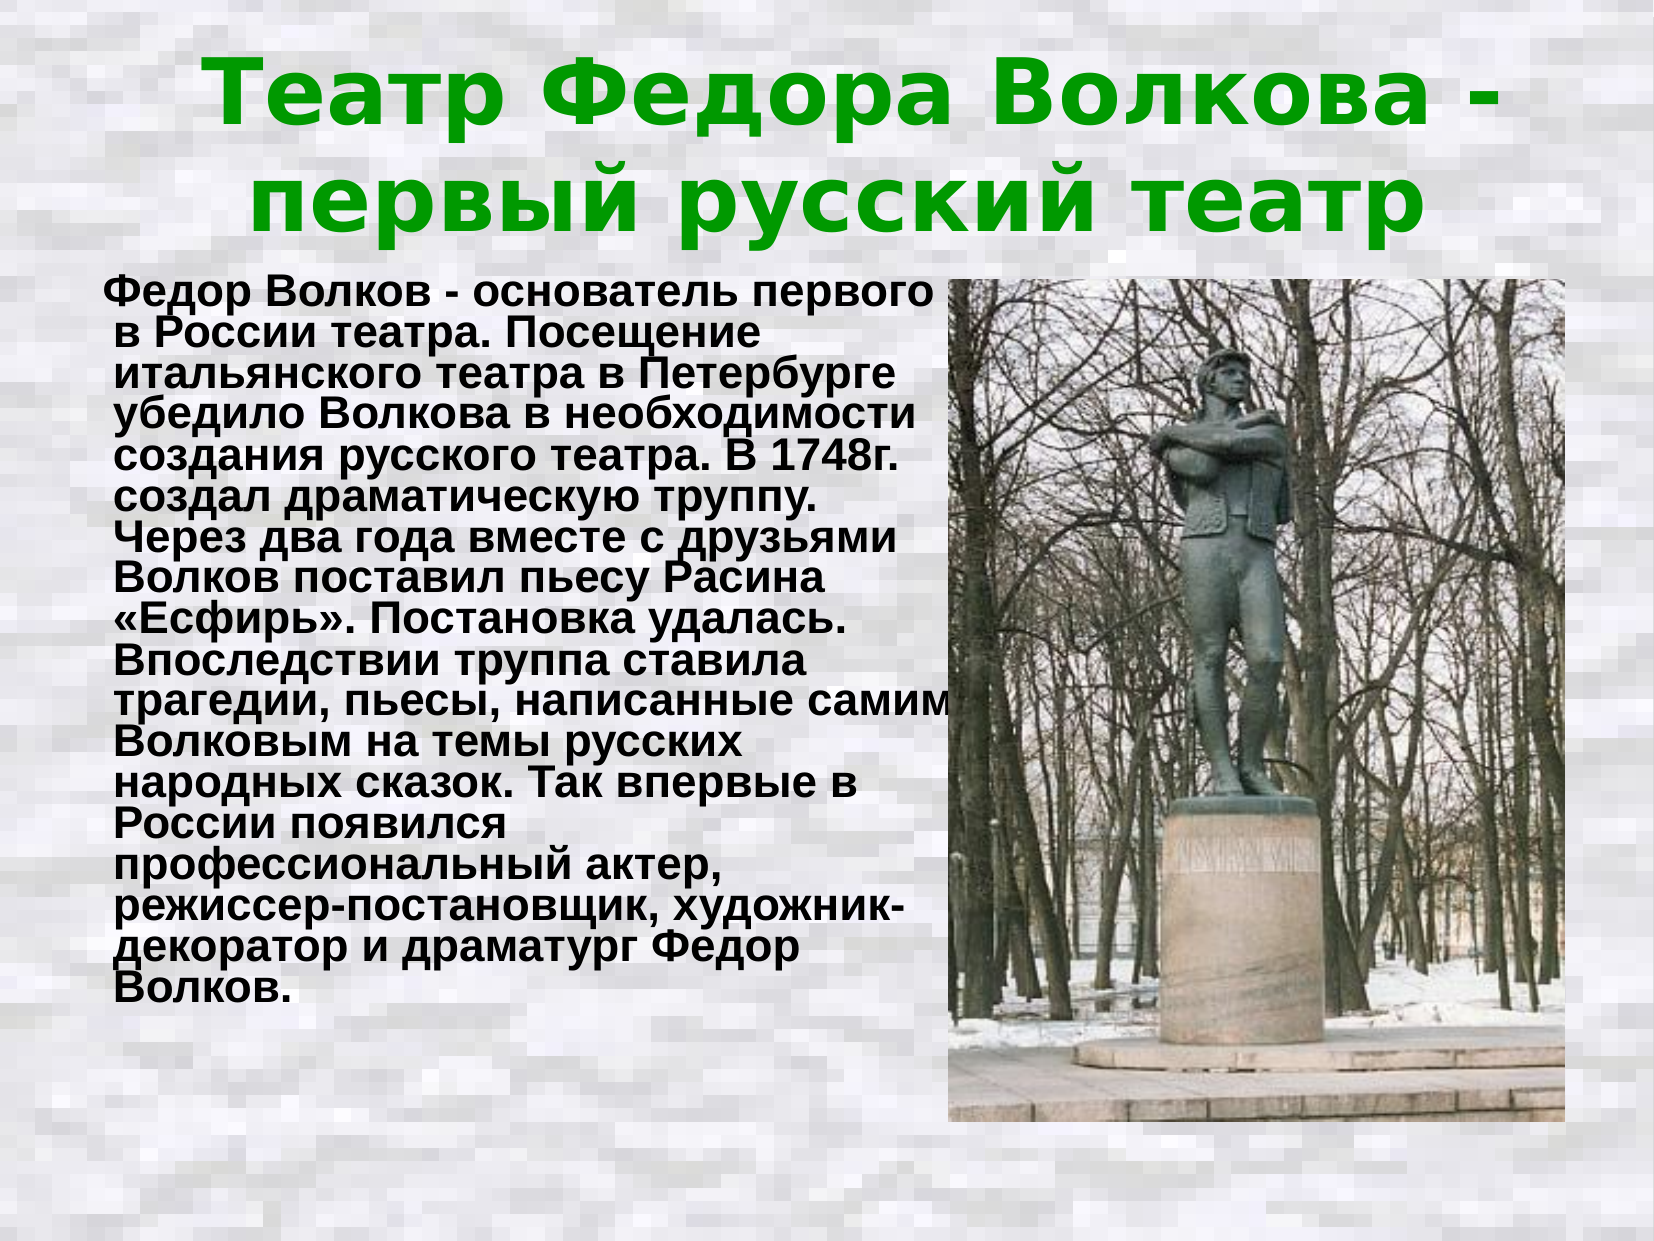

# Театр Федора Волкова - первый русский театр
 Федор Волков - основатель первого в России театра. Посещение итальянского театра в Петербурге убедило Волкова в необходимости создания русского театра. В 1748г. создал драматическую труппу. Через два года вместе с друзьями Волков поставил пьесу Расина «Есфирь». Постановка удалась. Впоследствии труппа ставила трагедии, пьесы, написанные самим Волковым на темы русских народных сказок. Так впервые в России появился профессиональный актер, режиссер-постановщик, художник-декоратор и драматург Федор Волков.